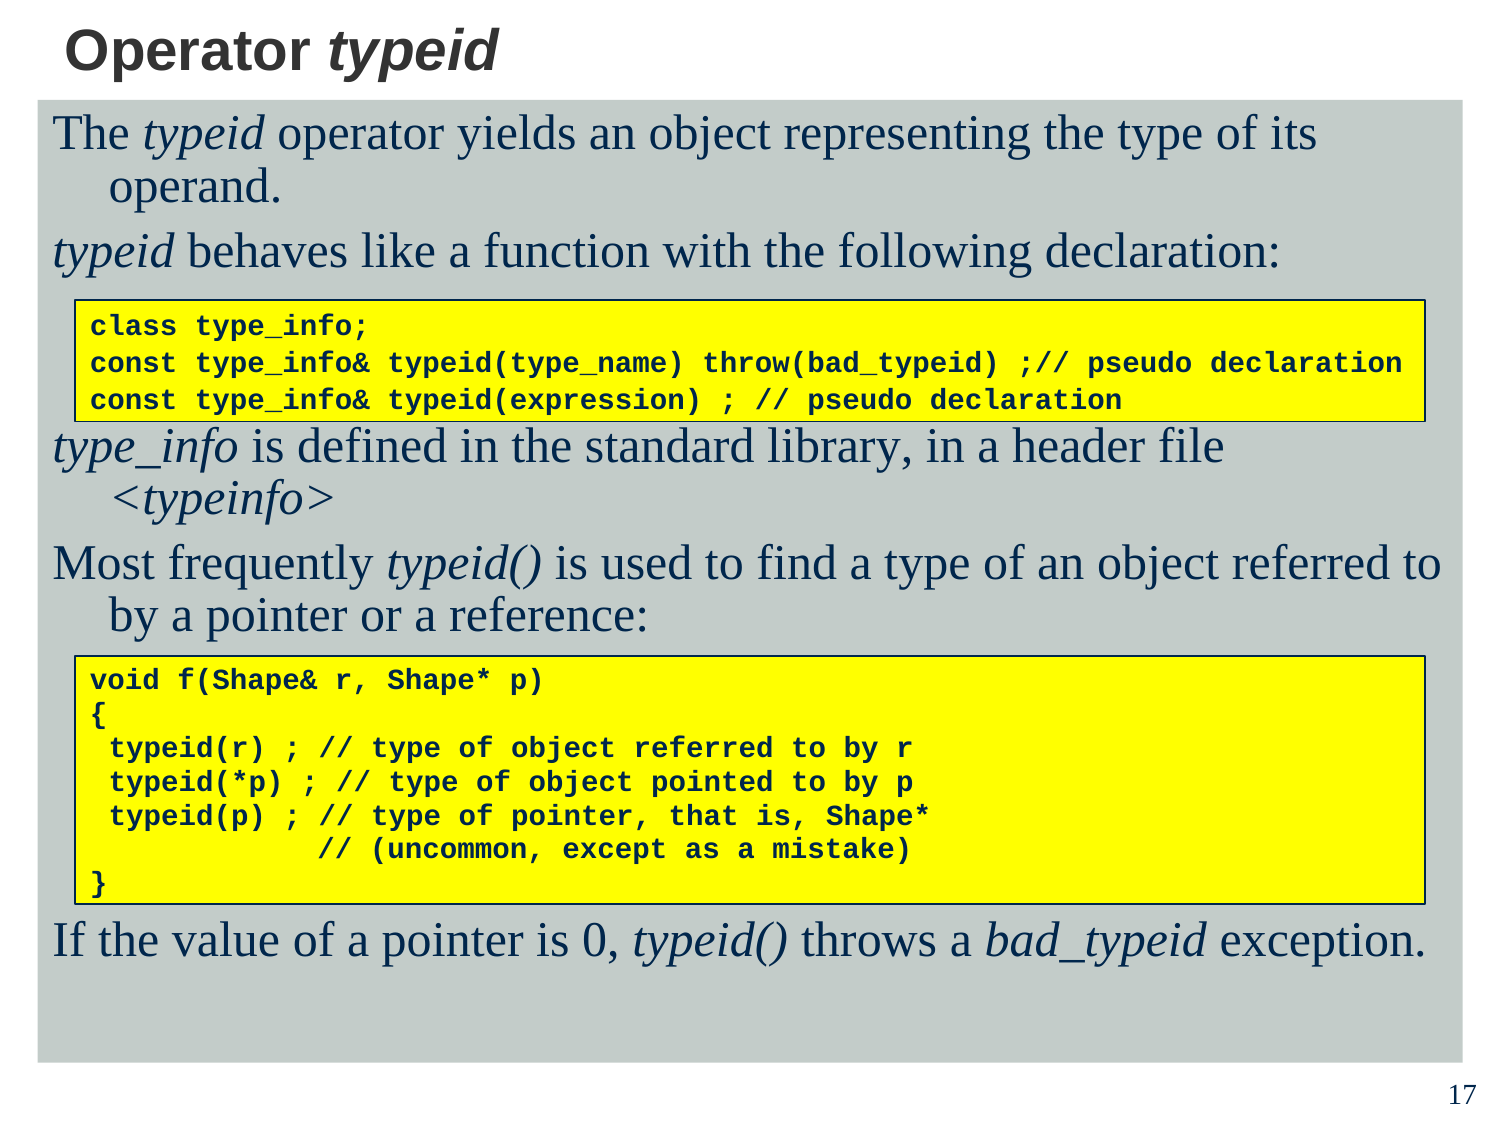

# Operator typeid
The typeid operator yields an object representing the type of its operand.
typeid behaves like a function with the following declaration:
type_info is defined in the standard library, in a header file <typeinfo>
Most frequently typeid() is used to find a type of an object referred to by a pointer or a reference:
If the value of a pointer is 0, typeid() throws a bad_typeid exception.
class type_info;
const type_info& typeid(type_name) throw(bad_typeid) ;// pseudo declaration
const type_info& typeid(expression) ; // pseudo declaration
void f(Shape& r, Shape* p)
{
	typeid(r) ; // type of object referred to by r
	typeid(*p) ; // type of object pointed to by p
	typeid(p) ; // type of pointer, that is, Shape*
 // (uncommon, except as a mistake)
}